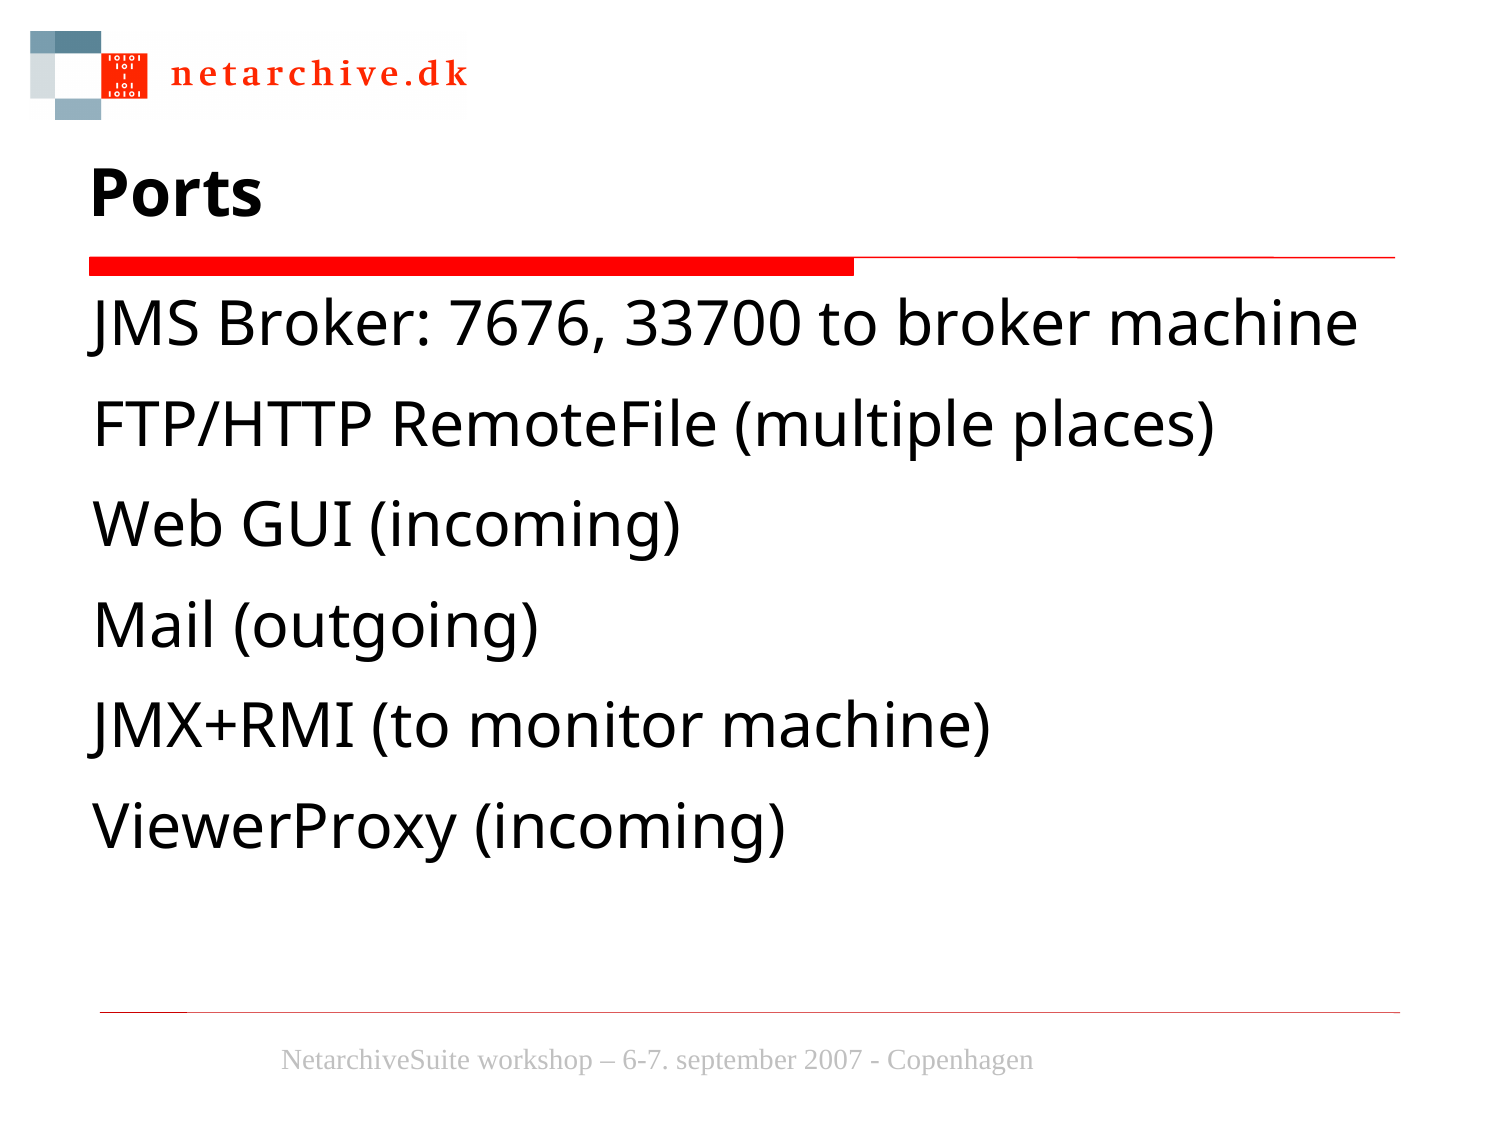

# Ports
JMS Broker: 7676, 33700 to broker machine
FTP/HTTP RemoteFile (multiple places)
Web GUI (incoming)
Mail (outgoing)
JMX+RMI (to monitor machine)
ViewerProxy (incoming)